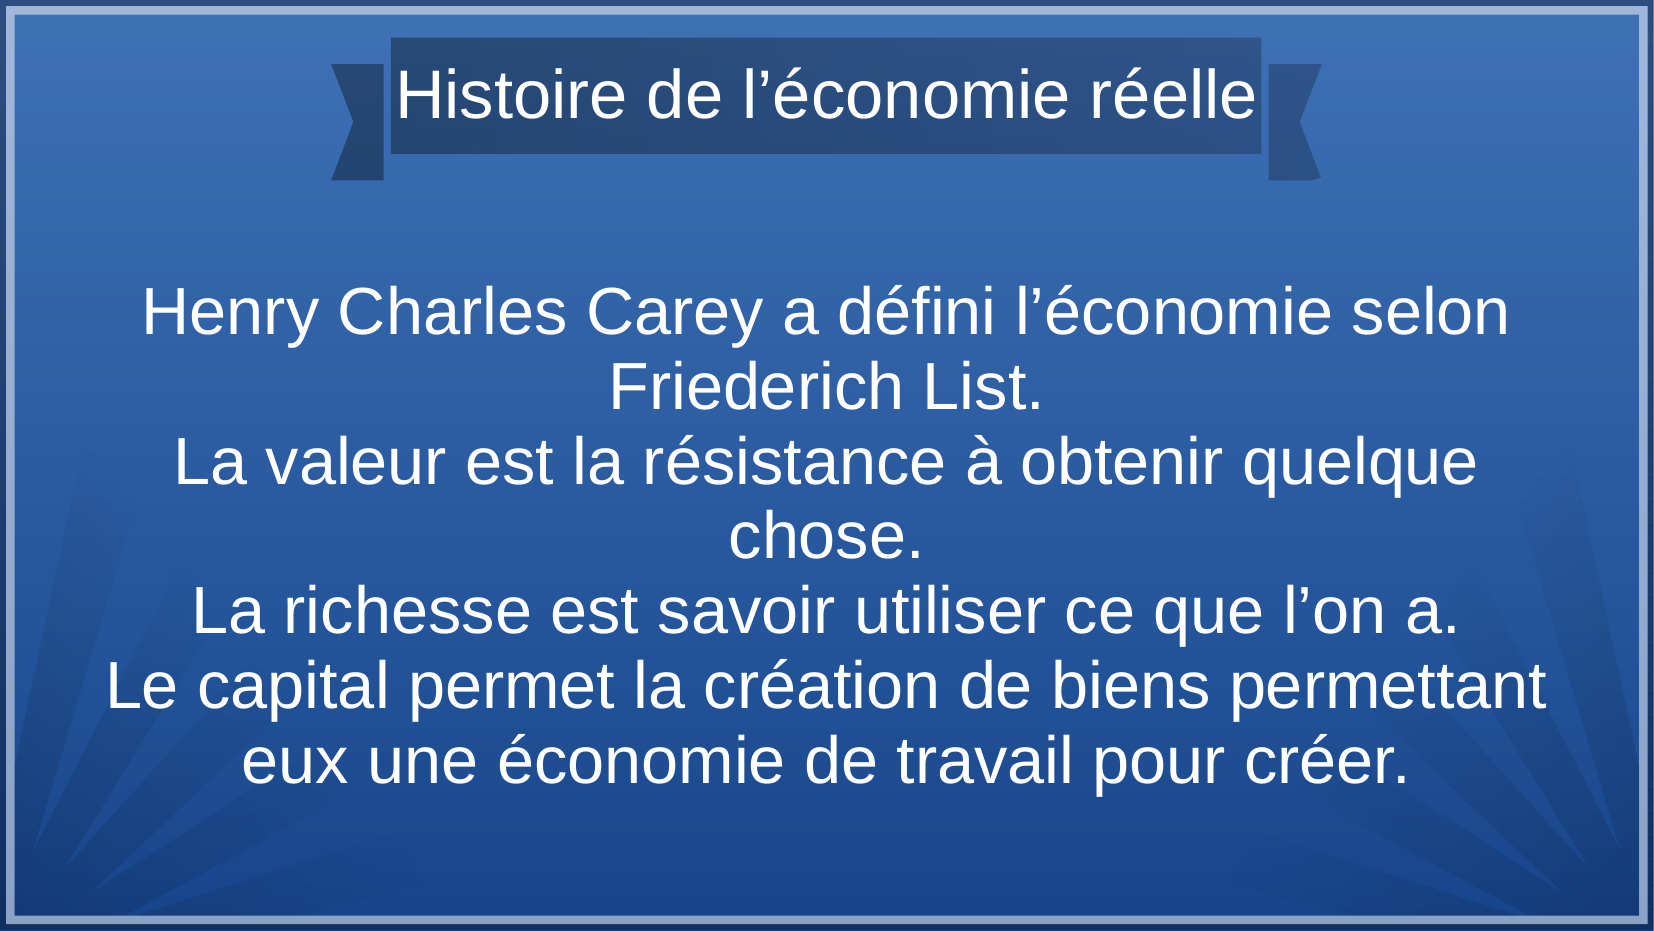

# Histoire de l’économie réelle
Henry Charles Carey a défini l’économie selon Friederich List.
La valeur est la résistance à obtenir quelque chose.
La richesse est savoir utiliser ce que l’on a.
Le capital permet la création de biens permettant eux une économie de travail pour créer.